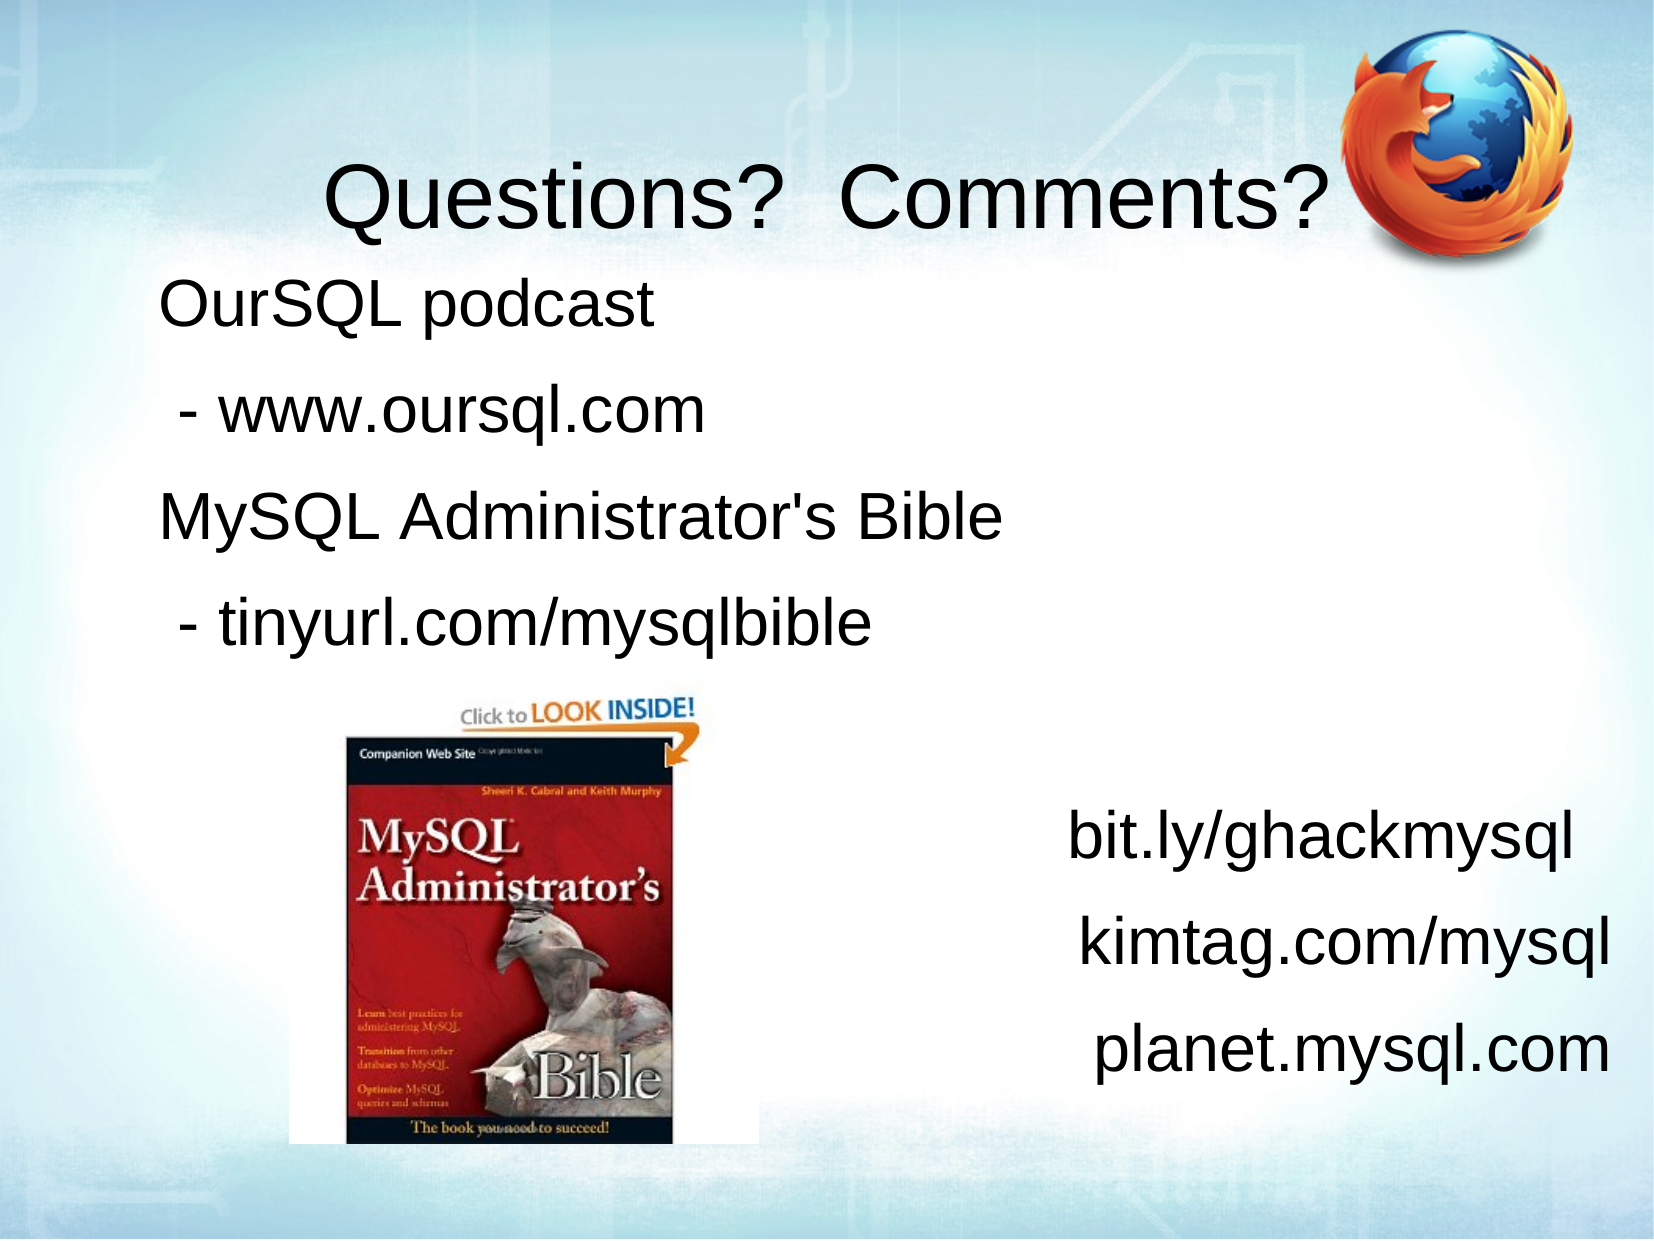

# Questions? Comments?
OurSQL podcast
 - www.oursql.com
MySQL Administrator's Bible
 - tinyurl.com/mysqlbible
bit.ly/ghackmysql
kimtag.com/mysql
planet.mysql.com